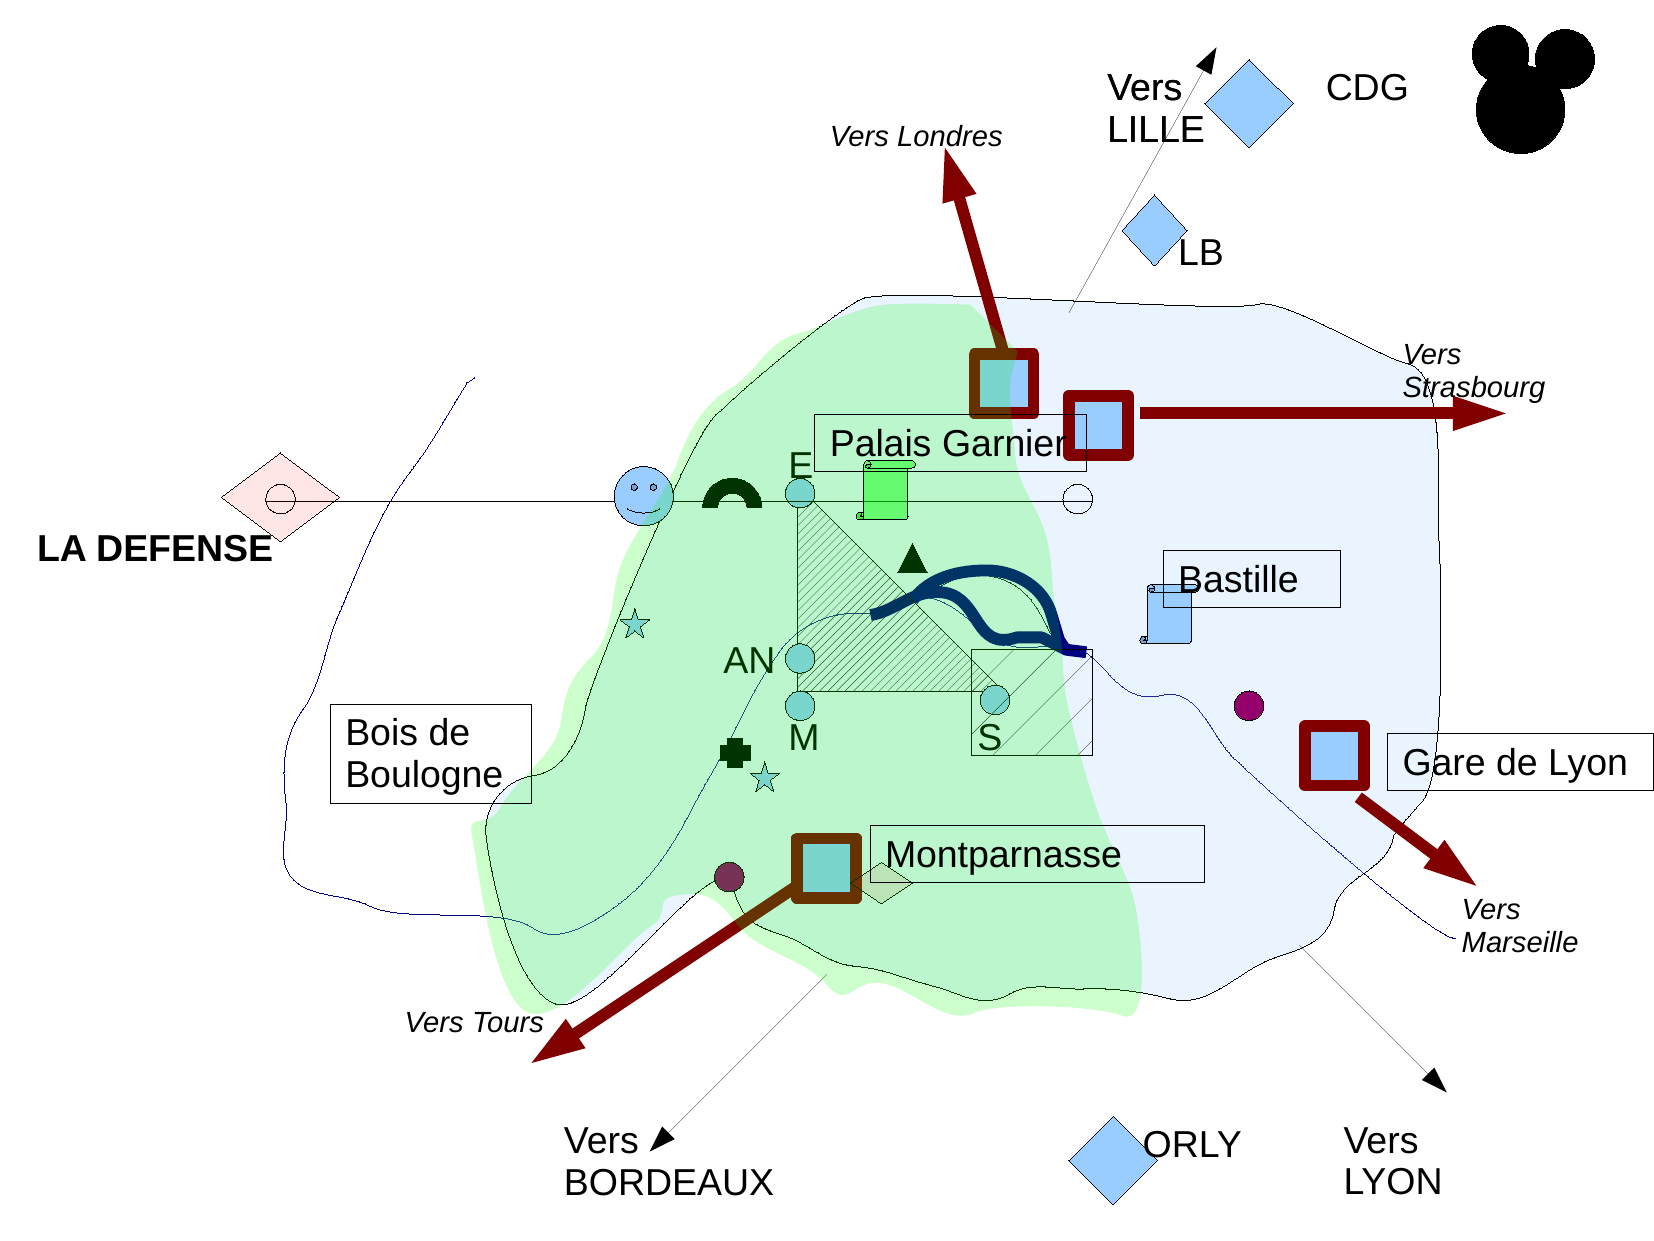

Vers LILLE
Vers LILLE
CDG
Vers Londres
LB
Vers Strasbourg
Palais Garnier
E
 LA DEFENSE
Bastille
AN
Bois de Boulogne
S
M
Gare de Lyon
Montparnasse
Vers Marseille
Vers Tours
Vers LYON
Vers
BORDEAUX
ORLY